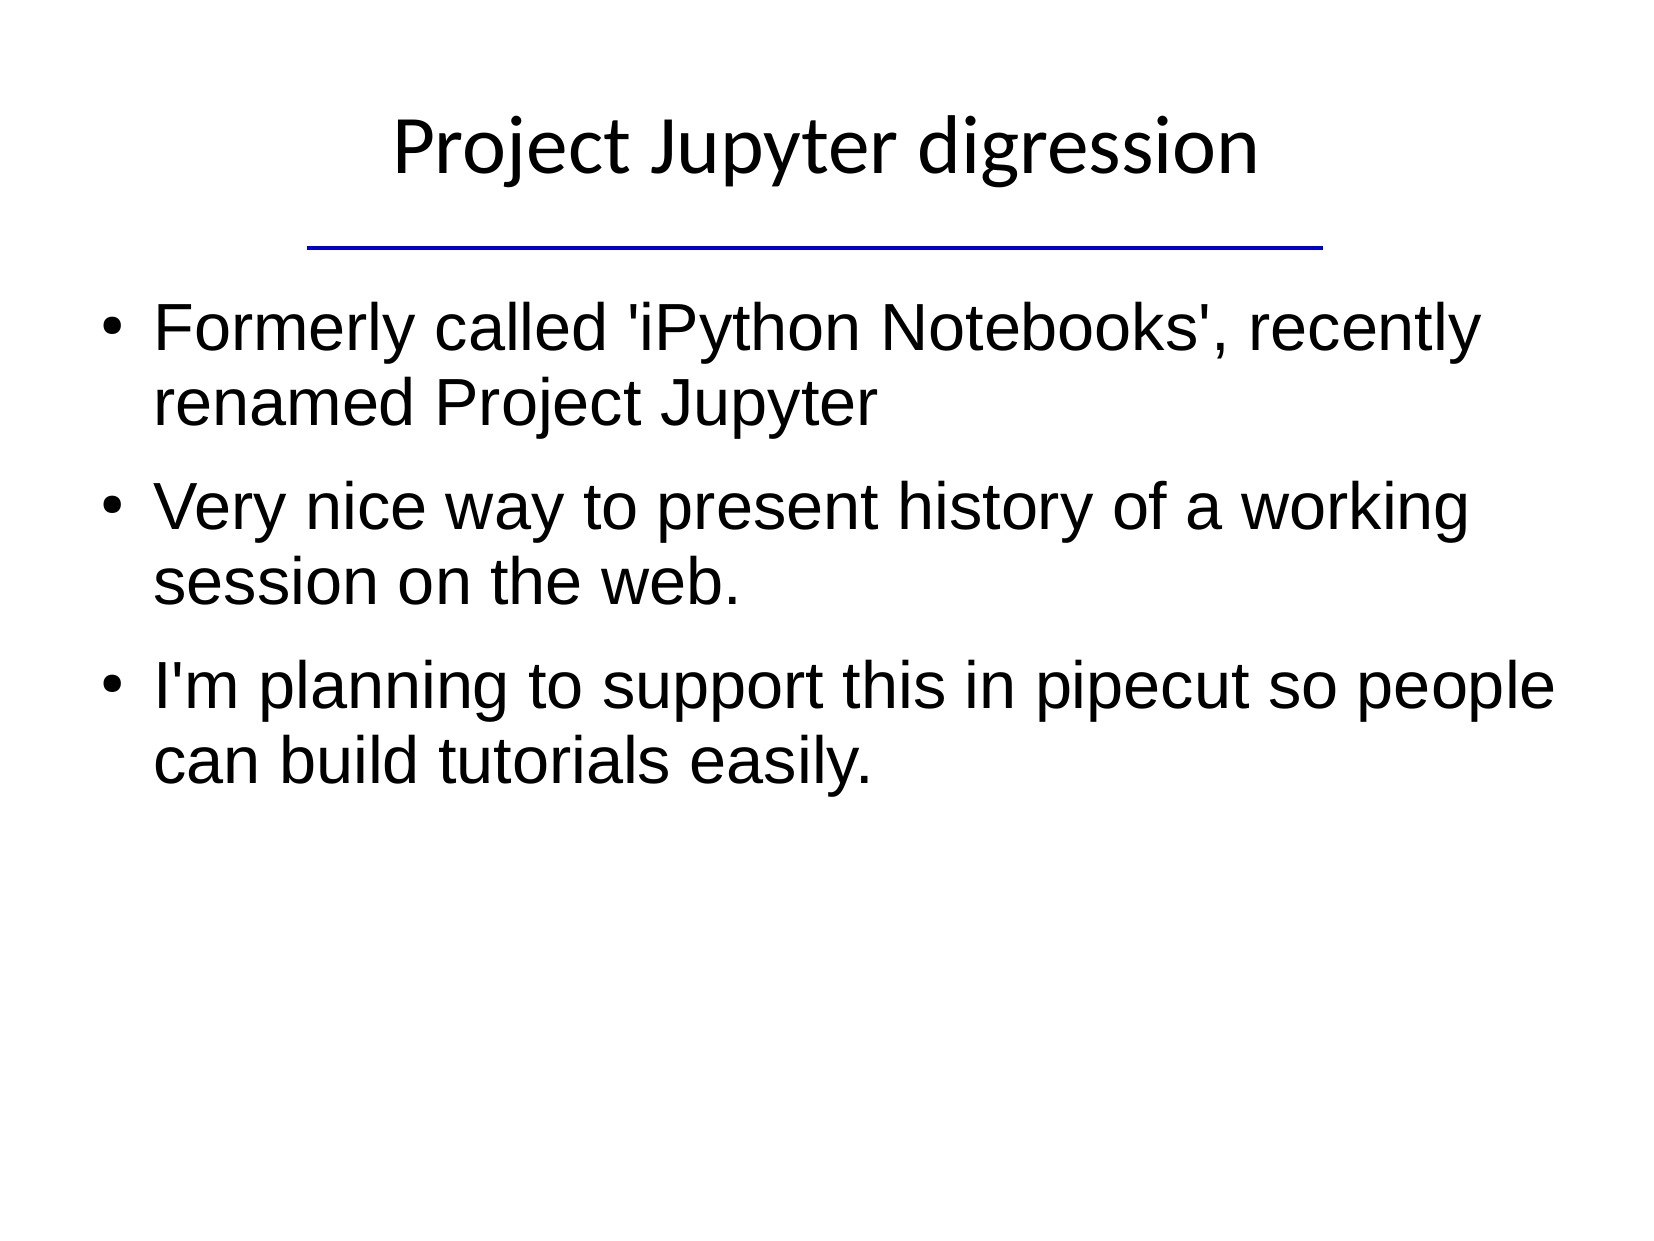

# Project Jupyter digression
Formerly called 'iPython Notebooks', recently renamed Project Jupyter
Very nice way to present history of a working session on the web.
I'm planning to support this in pipecut so people can build tutorials easily.